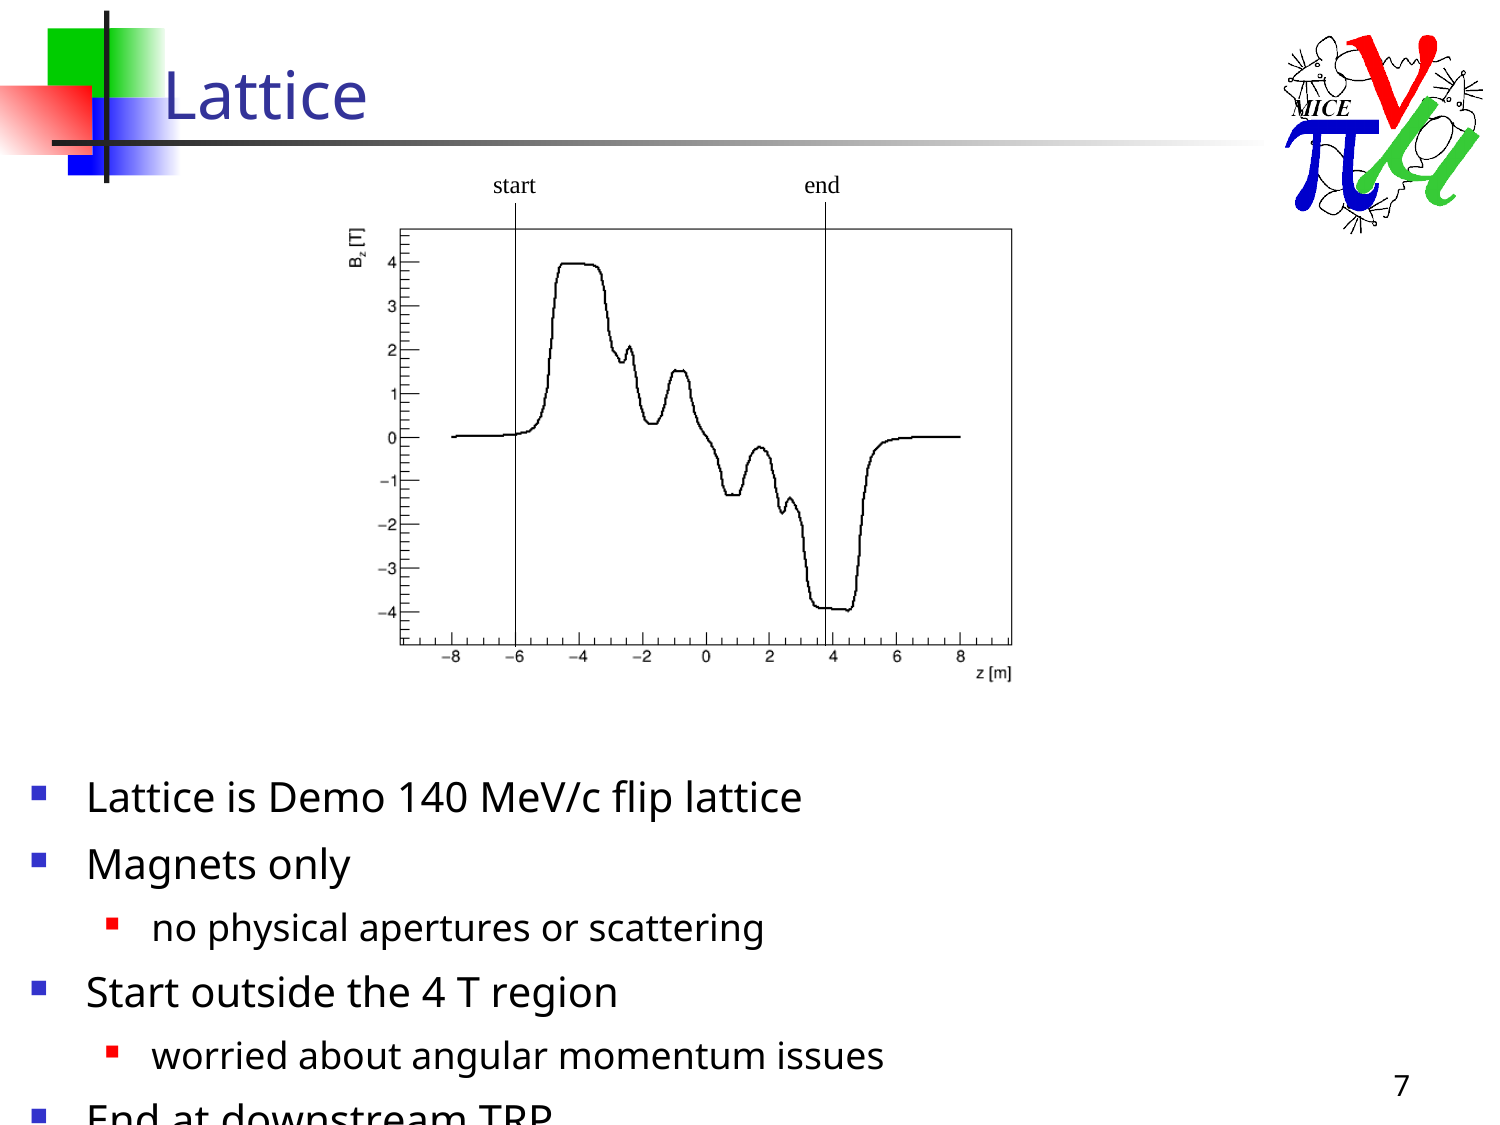

# Lattice
start
end
Lattice is Demo 140 MeV/c flip lattice
Magnets only
no physical apertures or scattering
Start outside the 4 T region
worried about angular momentum issues
End at downstream TRP
7